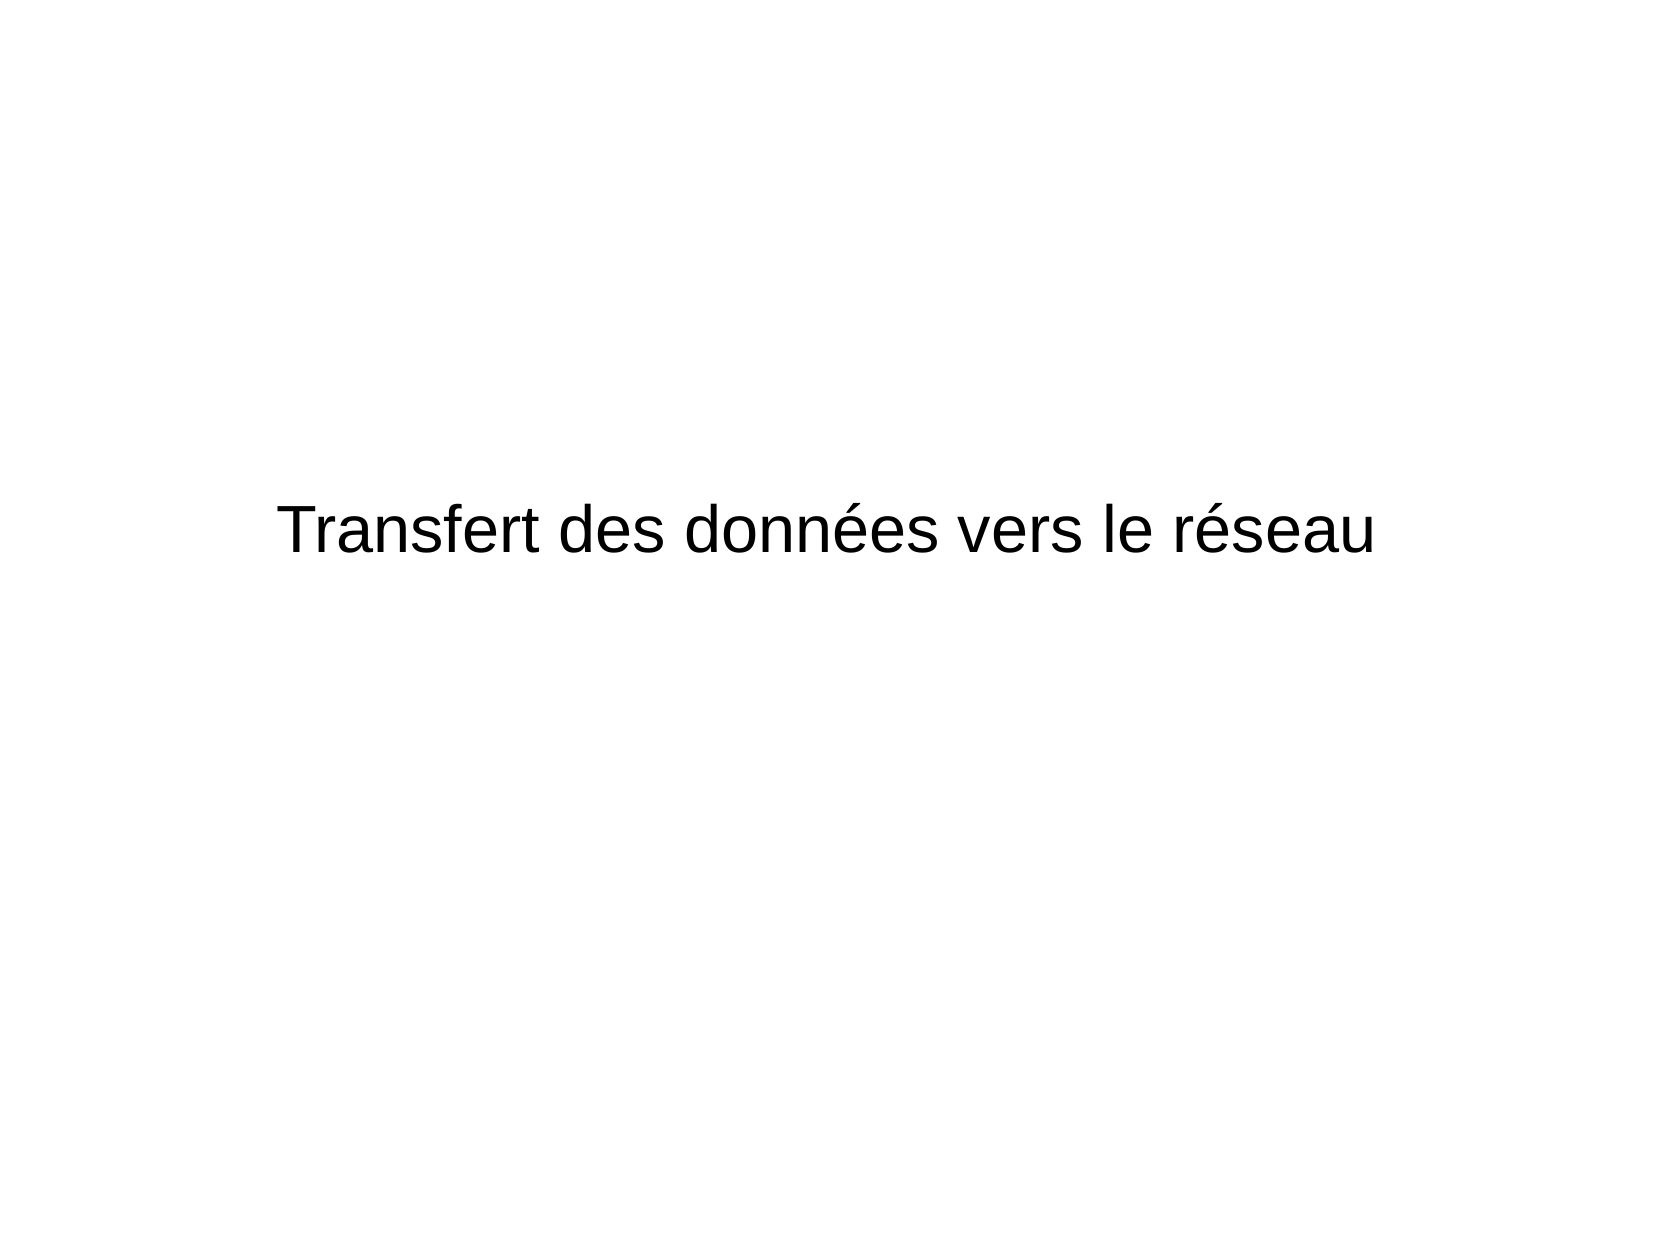

# Transfert des données vers le réseau